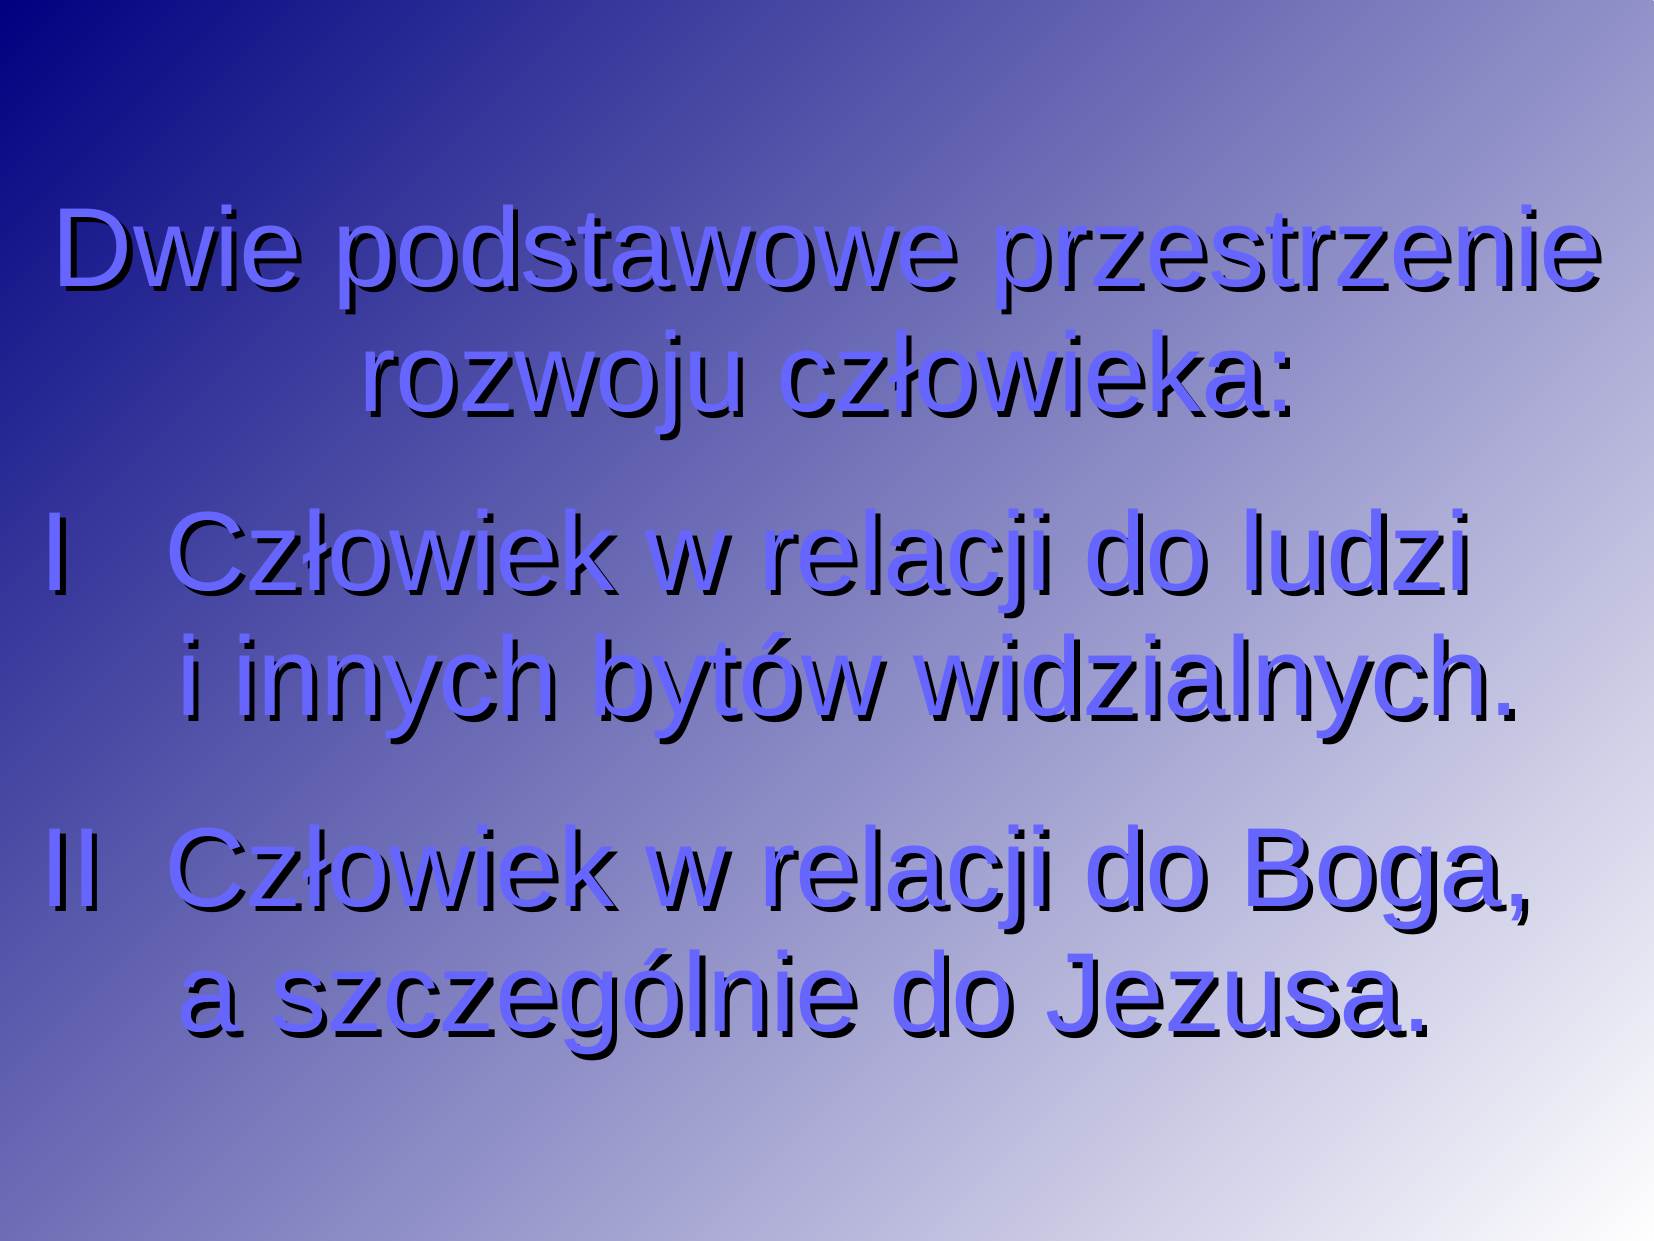

# Dwie podstawowe przestrzenie rozwoju człowieka:
I   Człowiek w relacji do ludzi
	  i innych bytów widzialnych.
II  Człowiek w relacji do Boga,
	  a szczególnie do Jezusa.